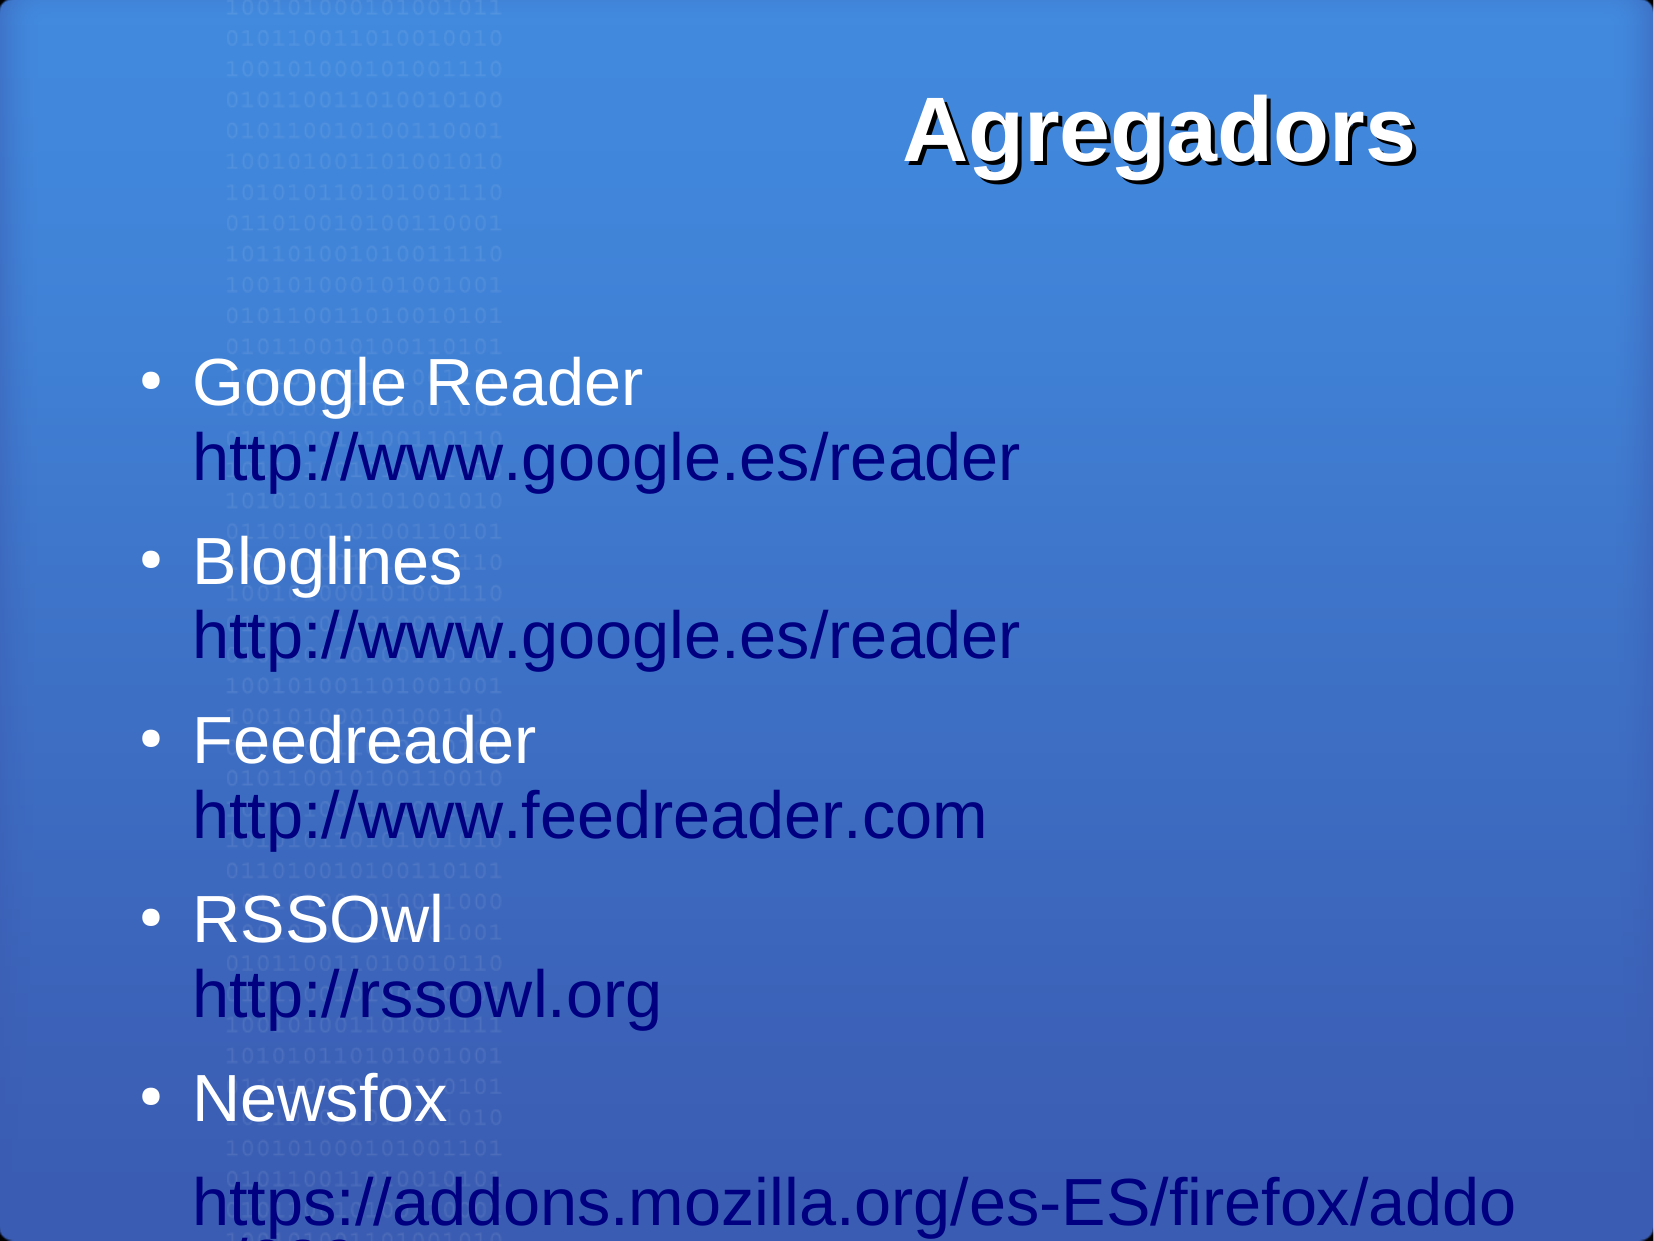

# Agregadors
Google Reader
http://www.google.es/reader
Bloglines
http://www.google.es/reader
Feedreader
http://www.feedreader.com
RSSOwl
http://rssowl.org
Newsfox
https://addons.mozilla.org/es-ES/firefox/addon/629
NewzCrawler
http://www.newzcrawler.com